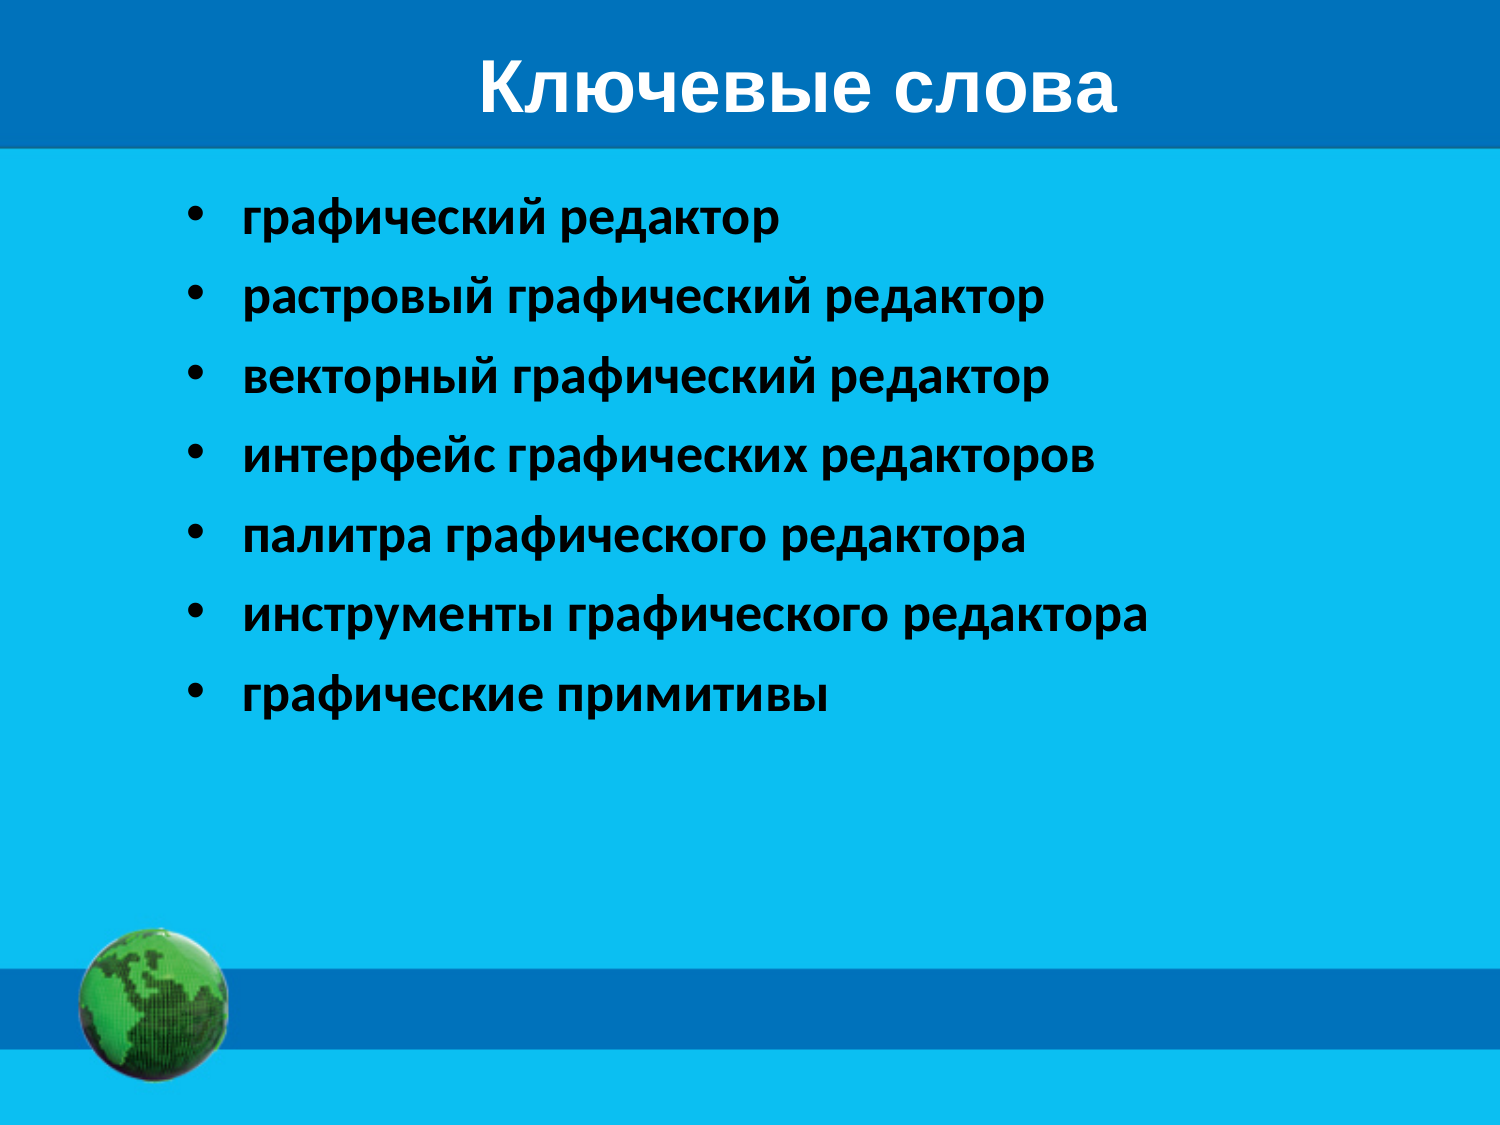

Ключевые слова
графический редактор
растровый графический редактор
векторный графический редактор
интерфейс графических редакторов
палитра графического редактора
инструменты графического редактора
графические примитивы